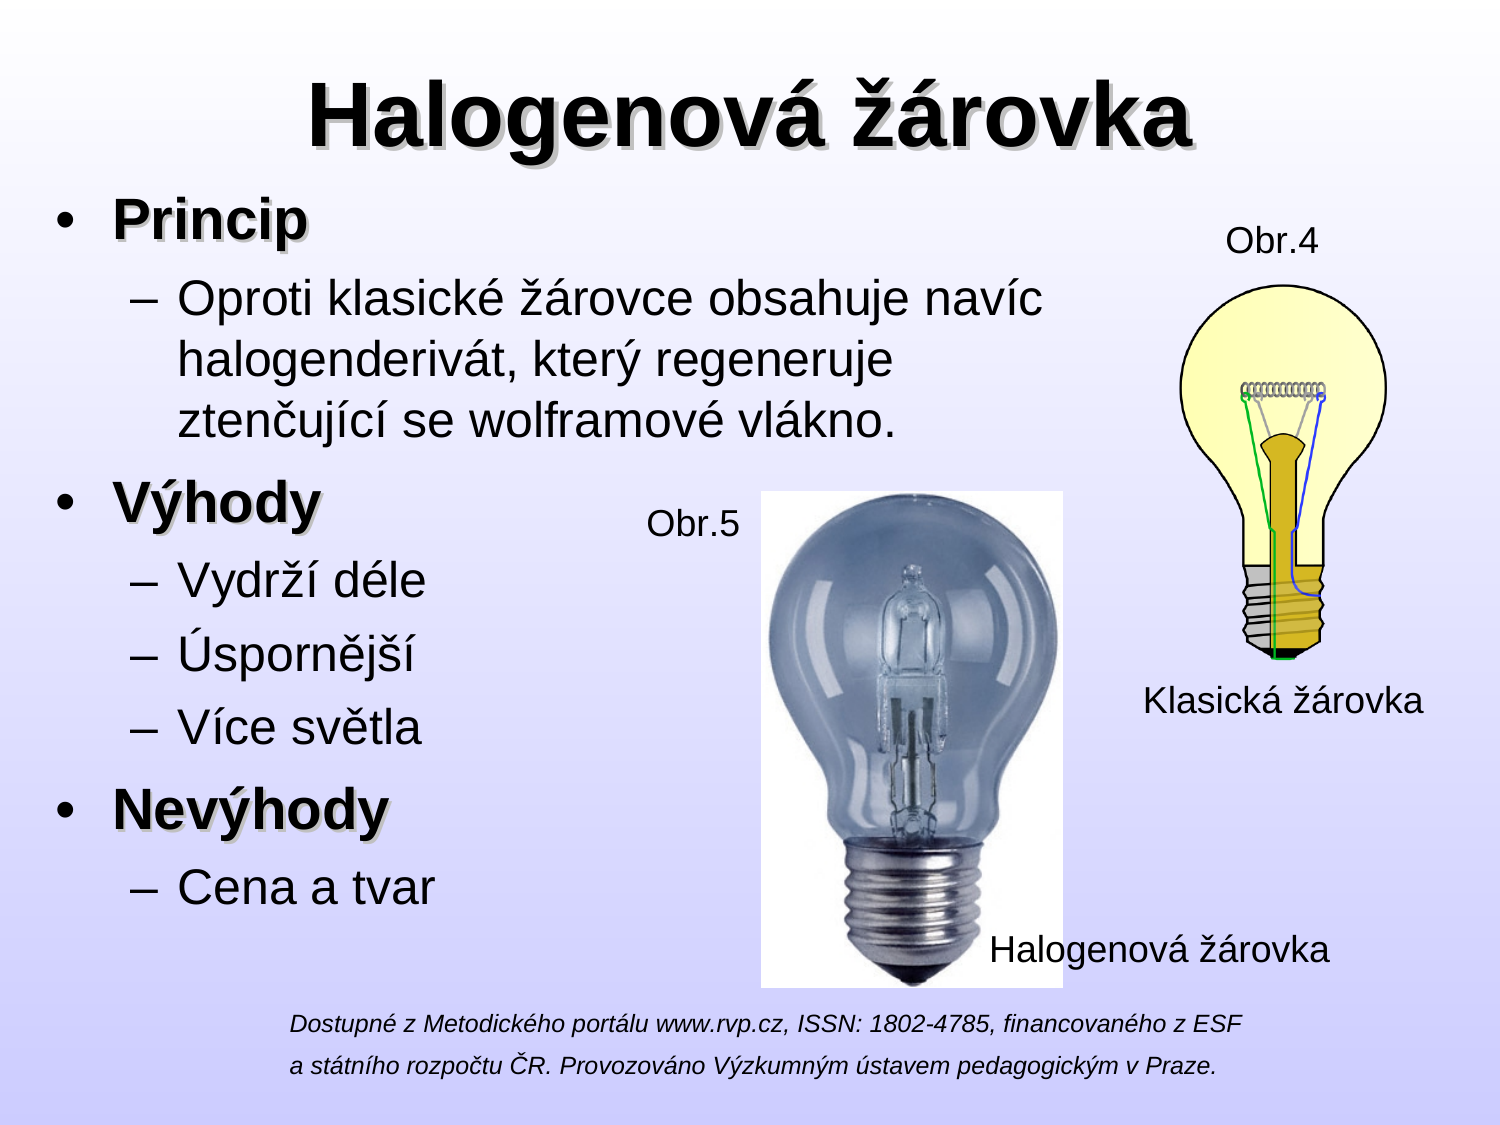

# Halogenová žárovka
Princip
Oproti klasické žárovce obsahuje navíc halogenderivát, který regeneruje ztenčující se wolframové vlákno.
Výhody
Vydrží déle
Úspornější
Více světla
Nevýhody
Cena a tvar
Obr.4
Obr.5
Klasická žárovka
Halogenová žárovka
Dostupné z Metodického portálu www.rvp.cz, ISSN: 1802-4785, financovaného z ESF
a státního rozpočtu ČR. Provozováno Výzkumným ústavem pedagogickým v Praze.